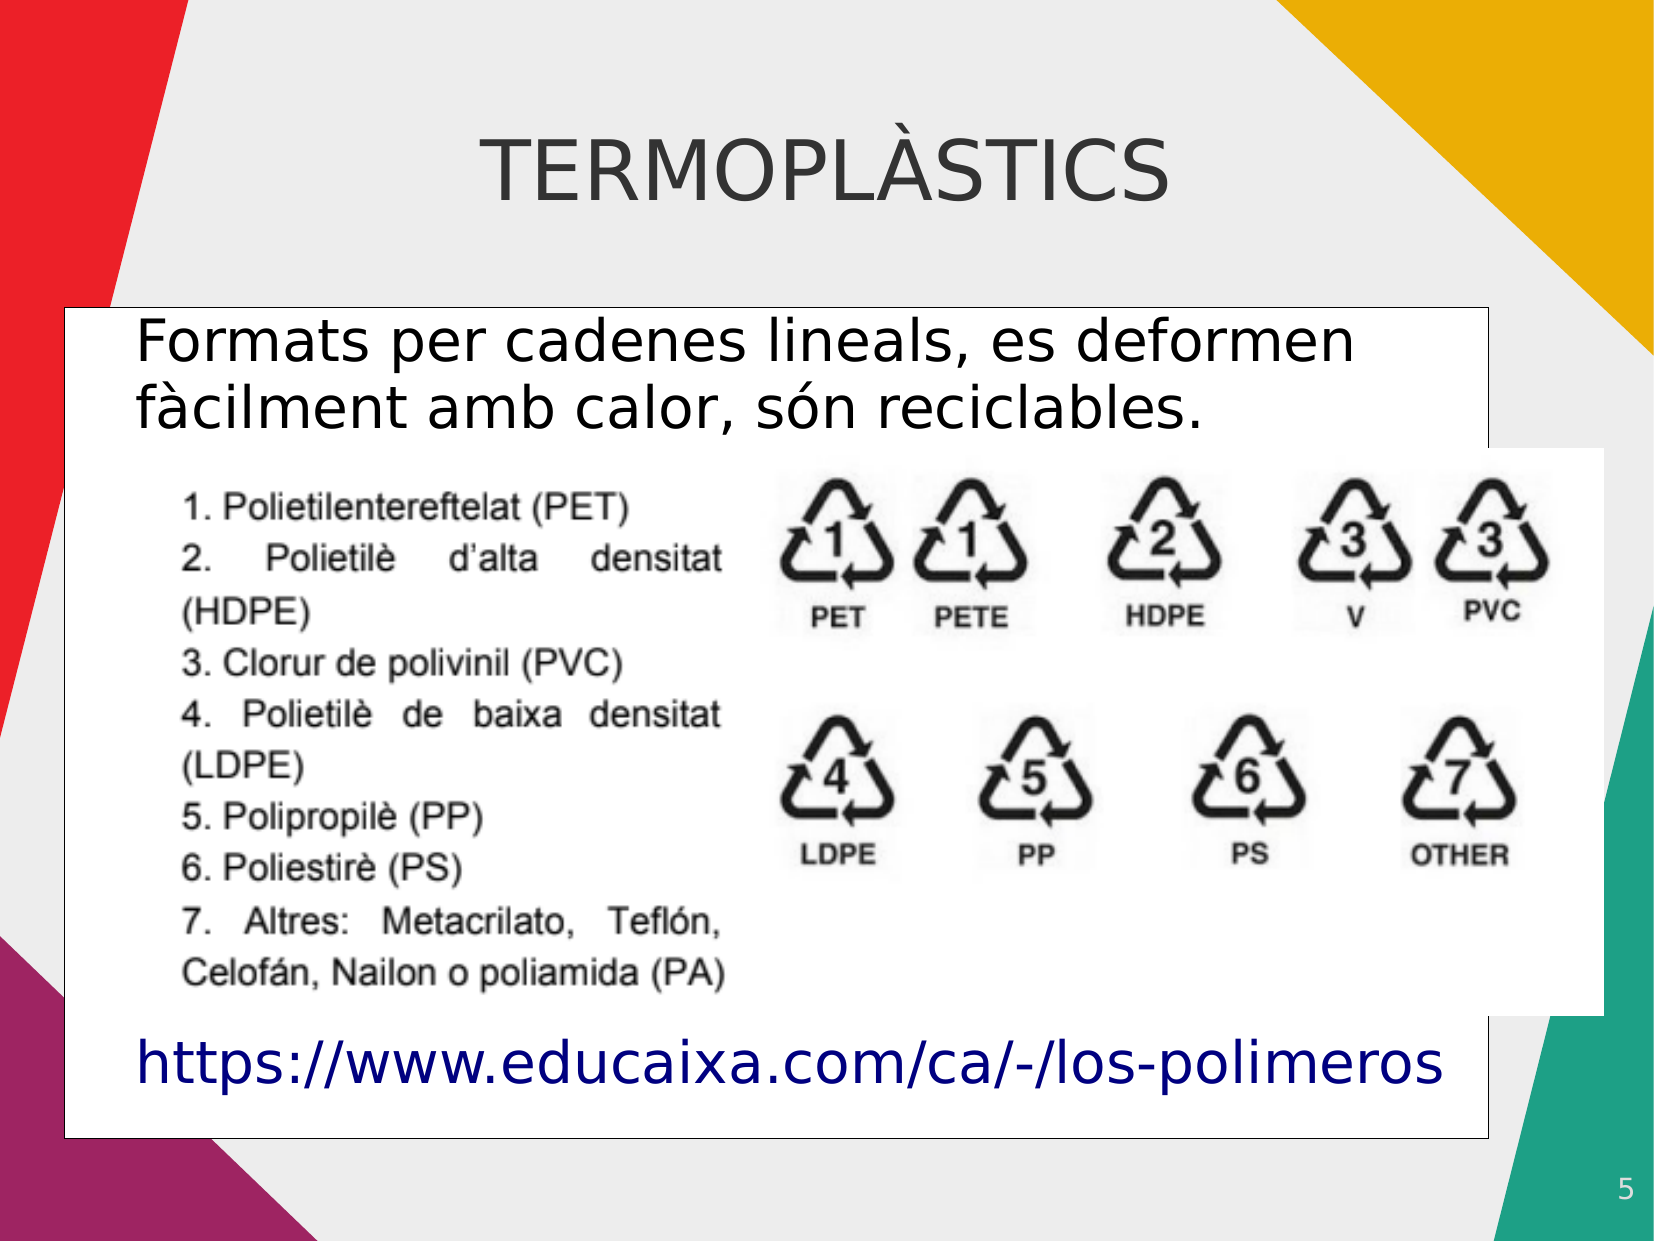

# TERMOPLÀSTICS
Formats per cadenes lineals, es deformen fàcilment amb calor, són reciclables.
https://www.educaixa.com/ca/-/los-polimeros
5